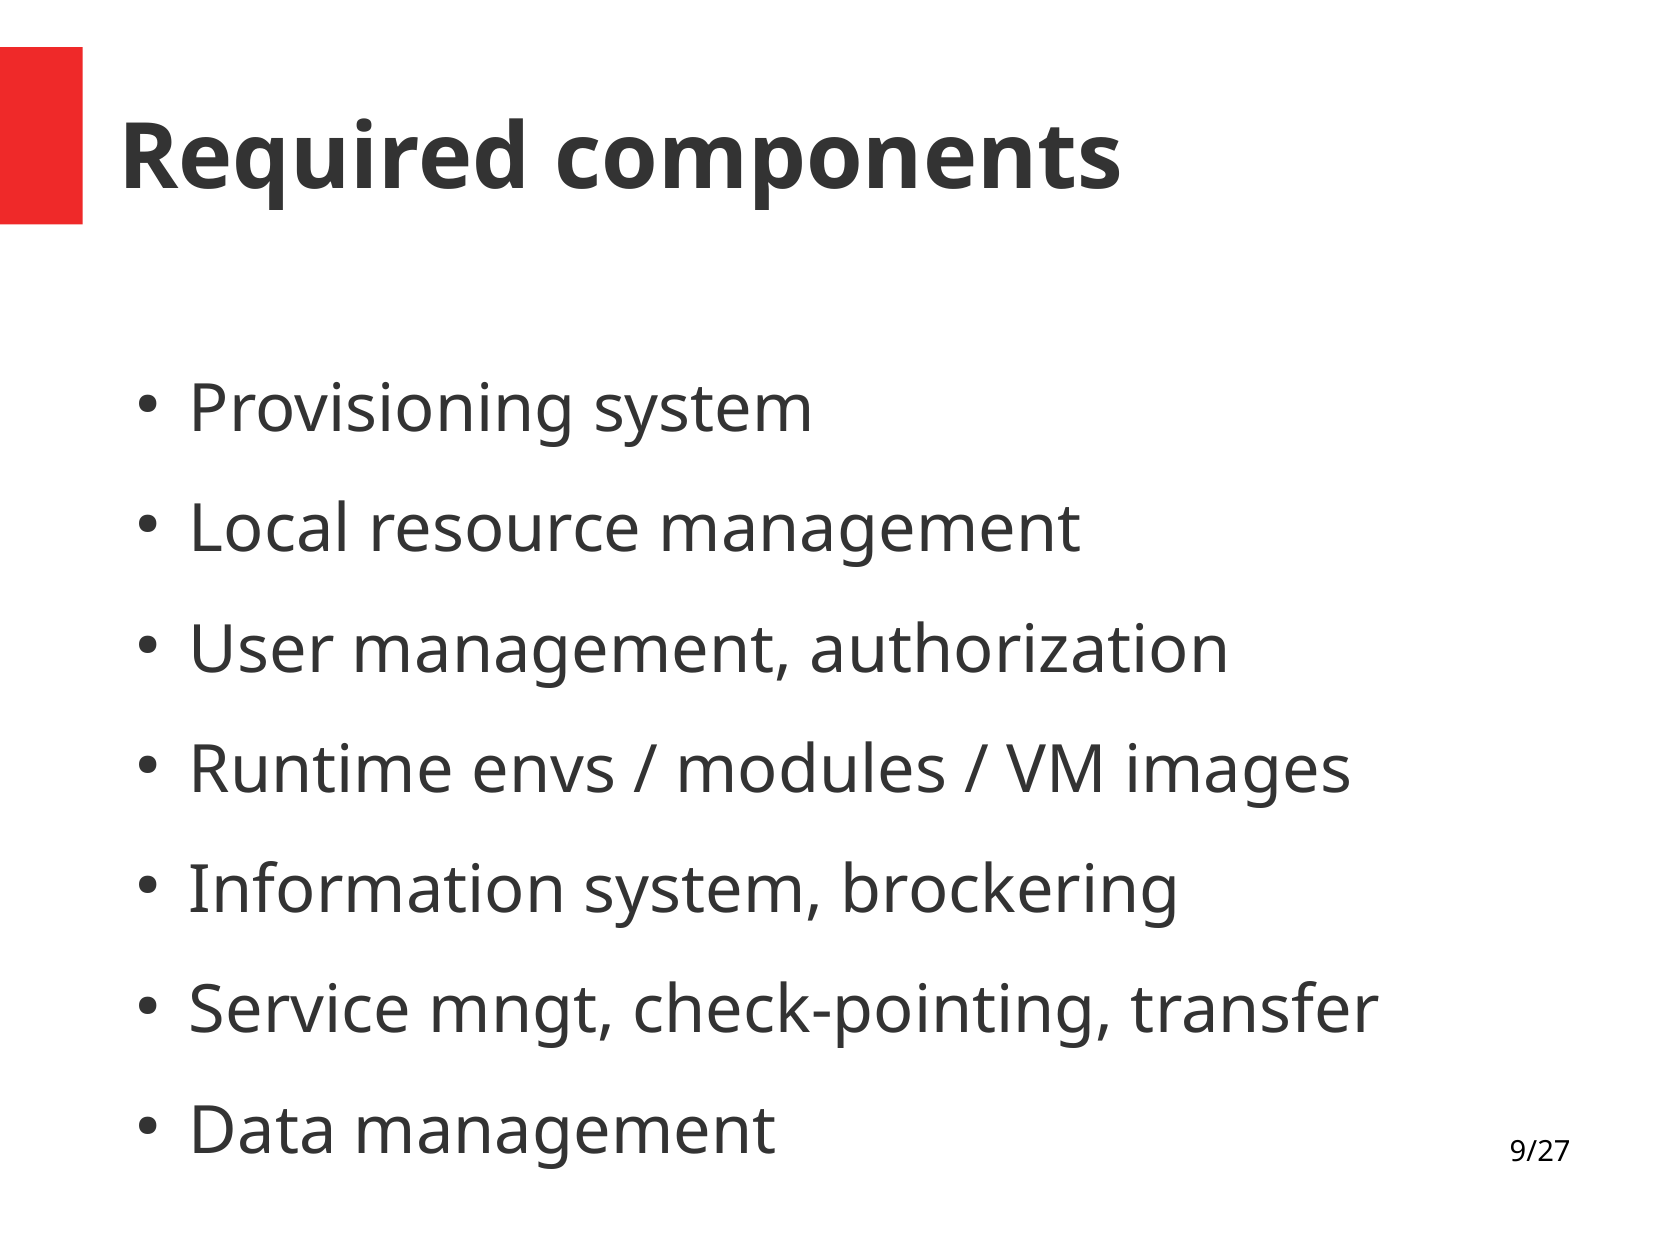

# Required components
Provisioning system
Local resource management
User management, authorization
Runtime envs / modules / VM images
Information system, brockering
Service mngt, check-pointing, transfer
Data management
9